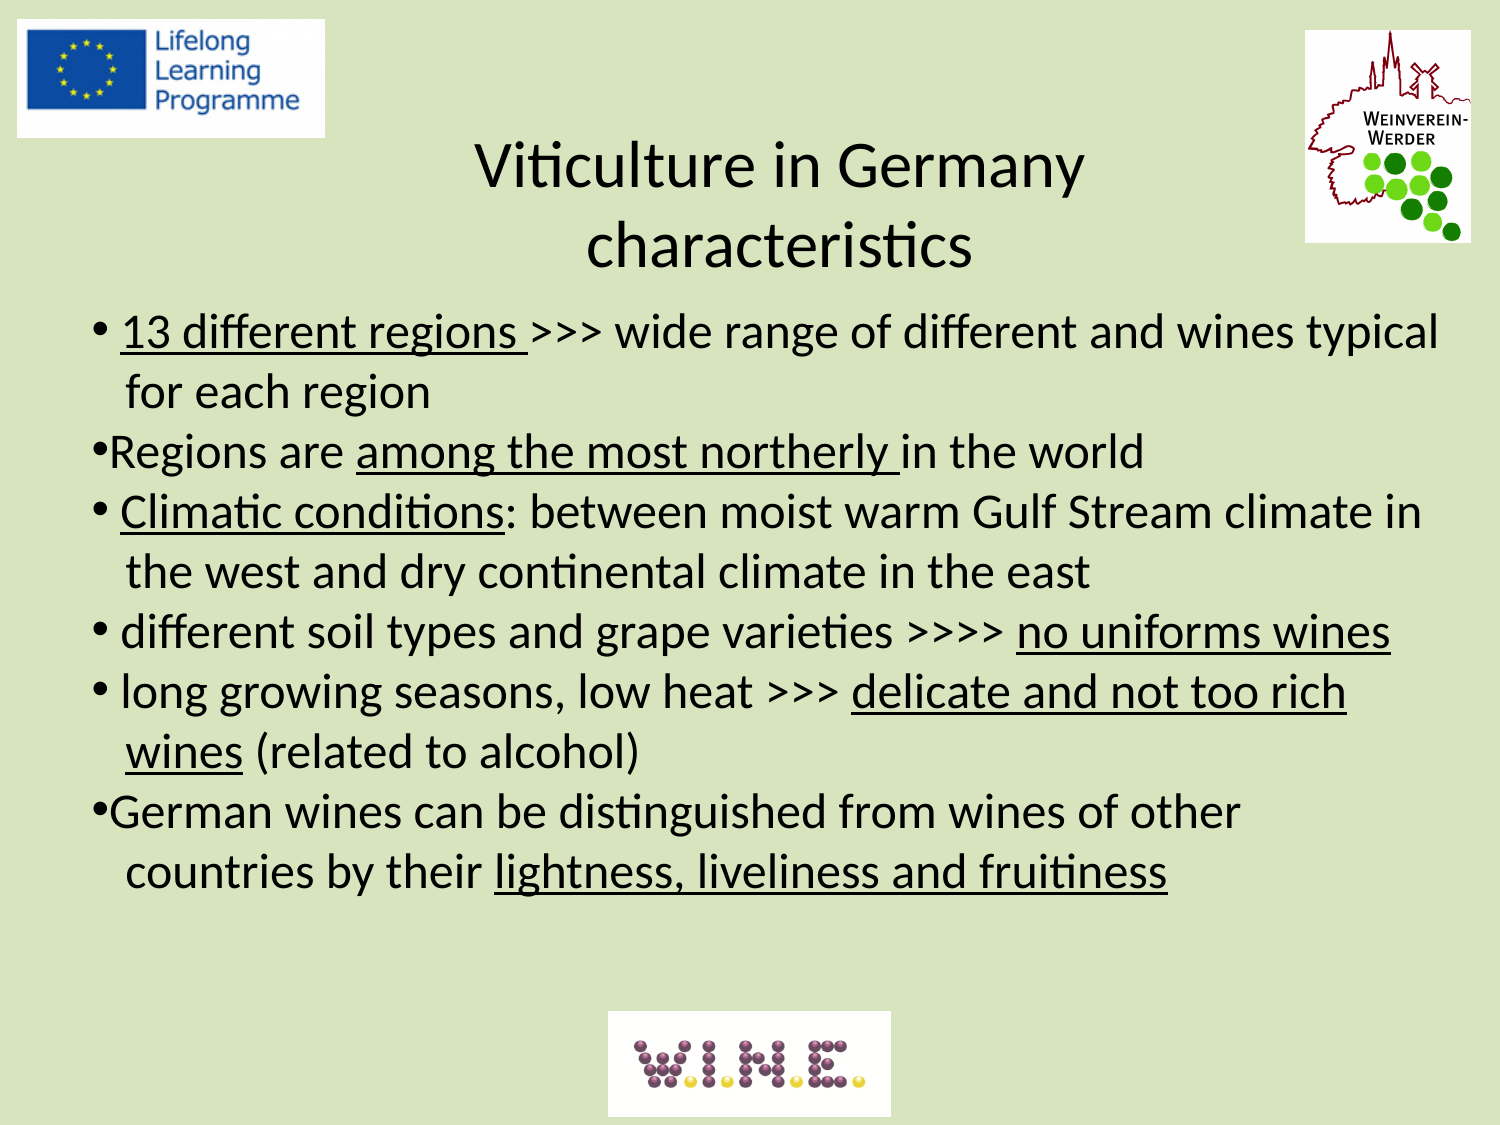

Viticulture in Germany
characteristics
 13 different regions >>> wide range of different and wines typical
 for each region
Regions are among the most northerly in the world
 Climatic conditions: between moist warm Gulf Stream climate in
 the west and dry continental climate in the east
 different soil types and grape varieties >>>> no uniforms wines
 long growing seasons, low heat >>> delicate and not too rich
 wines (related to alcohol)
German wines can be distinguished from wines of other
 countries by their lightness, liveliness and fruitiness